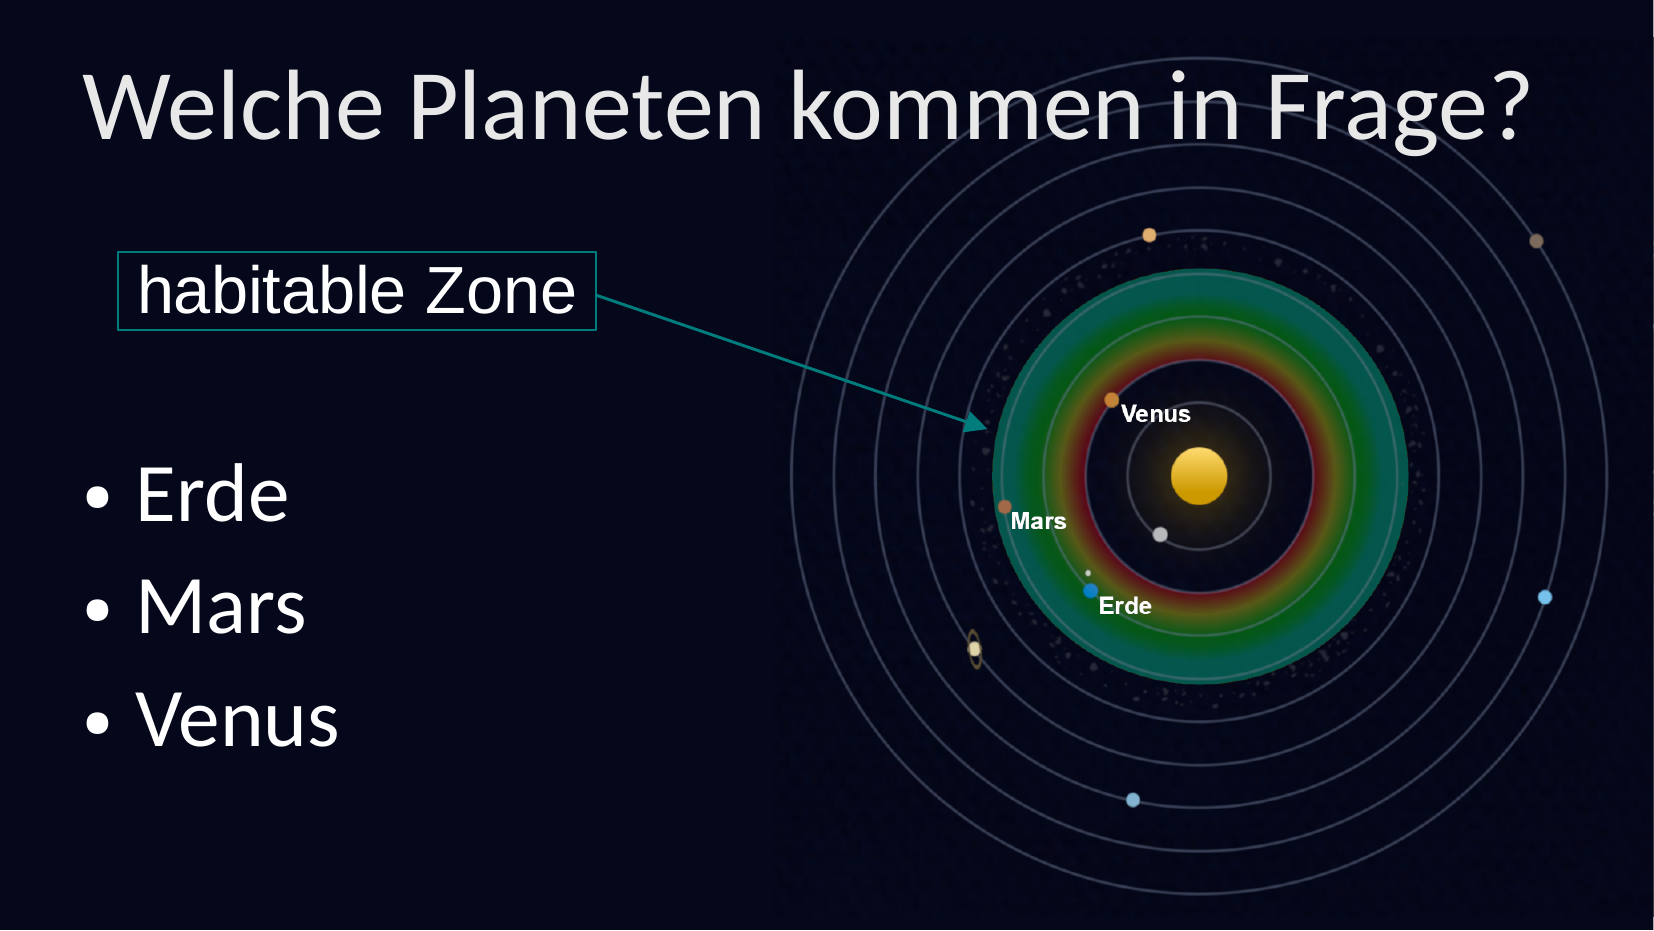

# Welche Planeten kommen in Frage?
habitable Zone
Erde
Mars
Venus